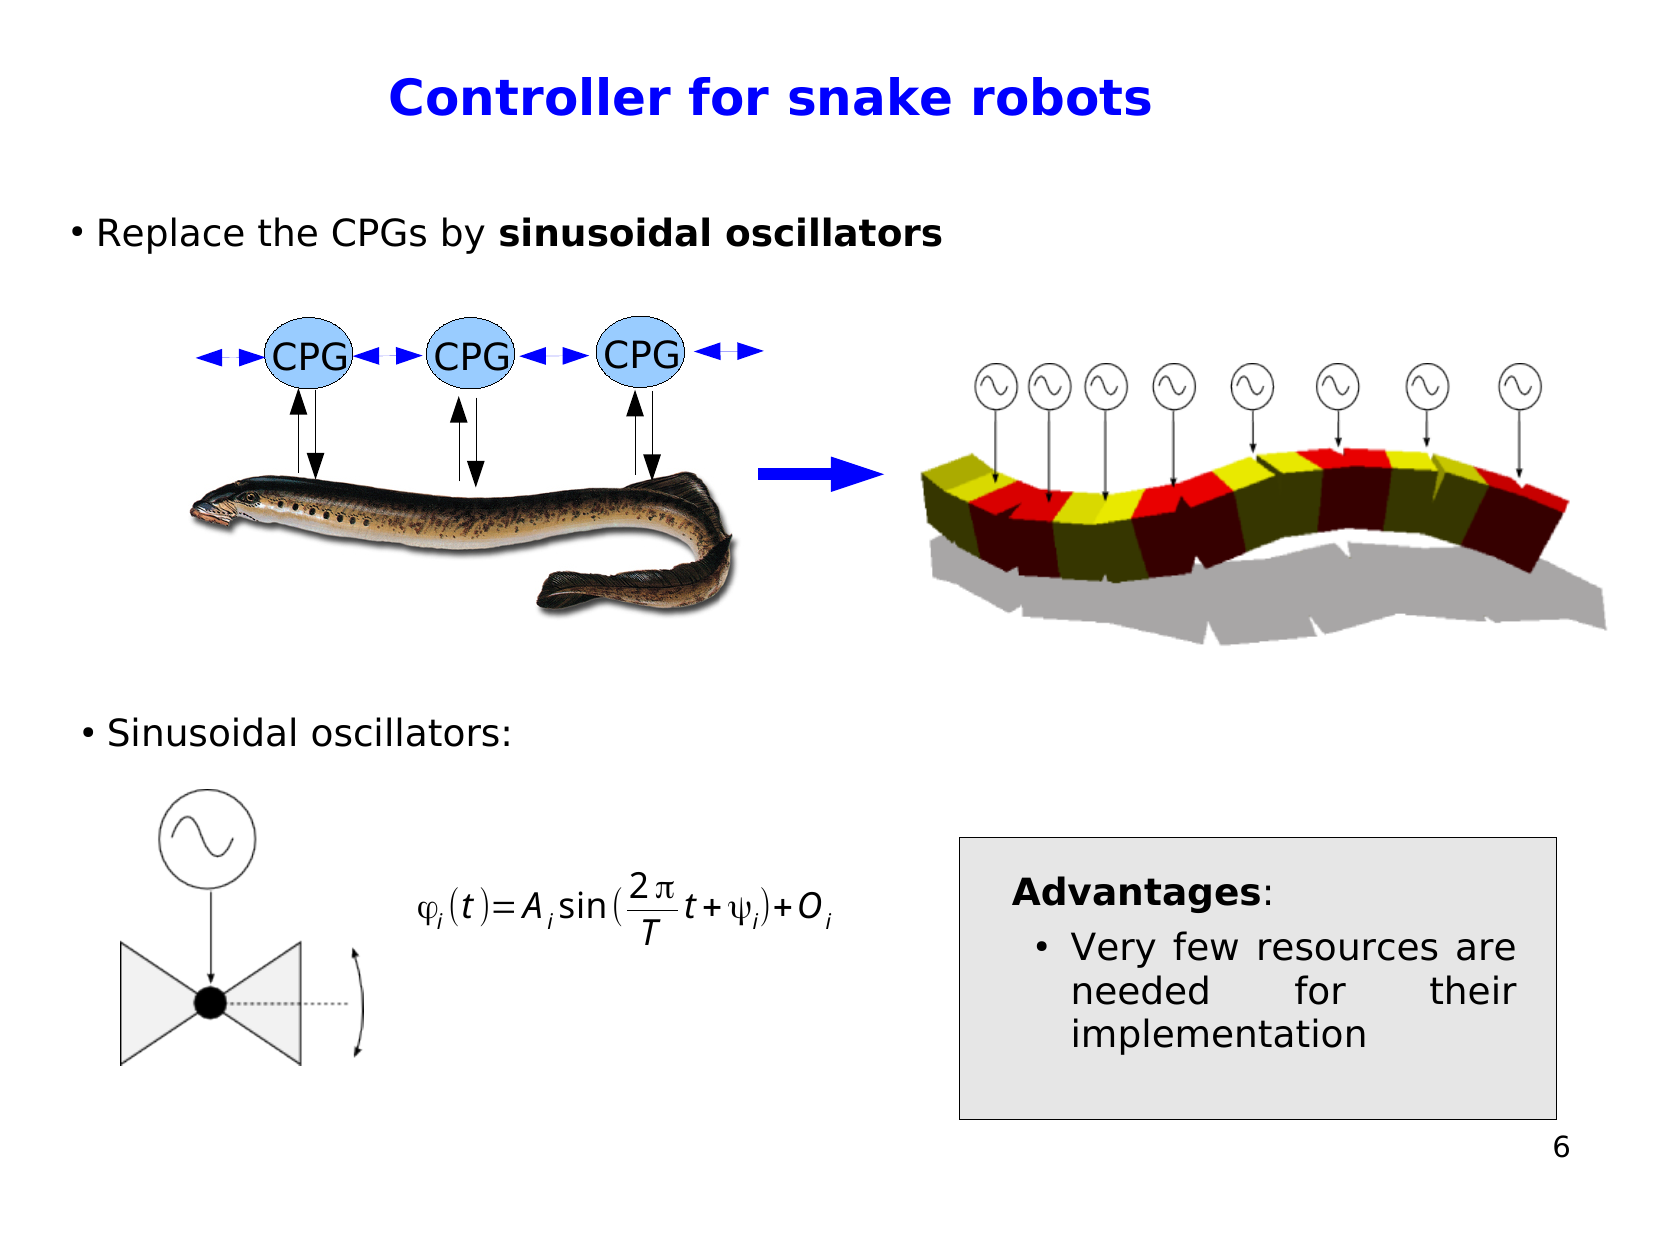

Controller for snake robots
 Replace the CPGs by sinusoidal oscillators
CPG
CPG
CPG
 Sinusoidal oscillators:
 Advantages:
Very few resources are needed for their implementation
6